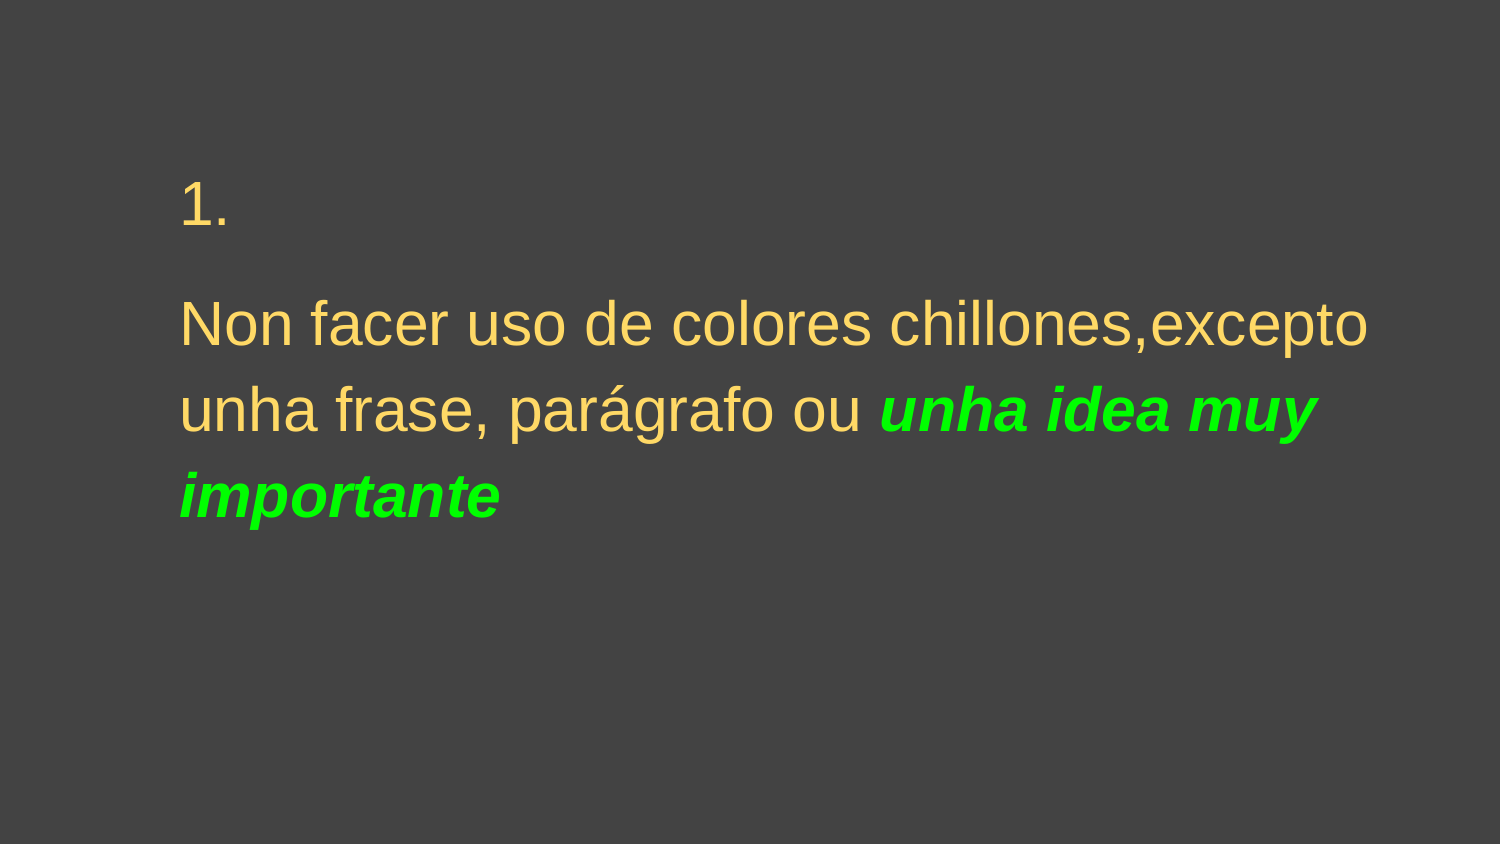

1.
Non facer uso de colores chillones,excepto unha frase, parágrafo ou unha idea muy importante